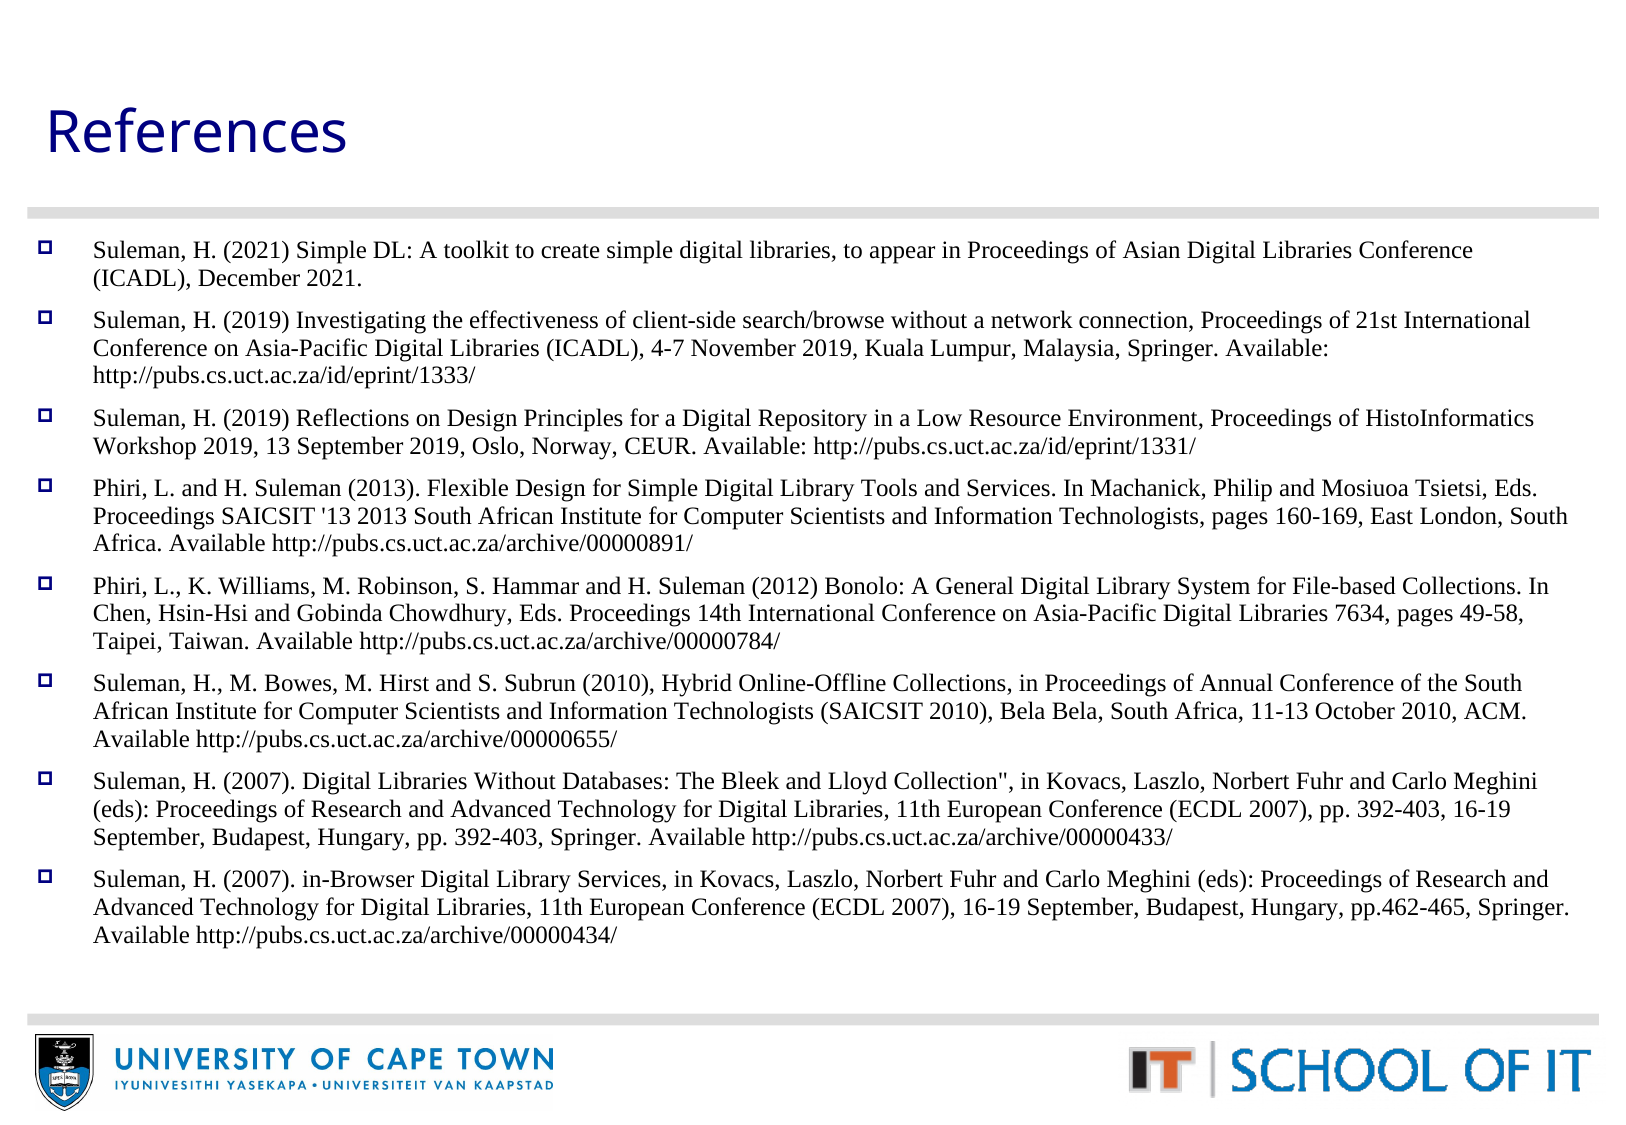

# References
Suleman, H. (2021) Simple DL: A toolkit to create simple digital libraries, to appear in Proceedings of Asian Digital Libraries Conference (ICADL), December 2021.
Suleman, H. (2019) Investigating the effectiveness of client-side search/browse without a network connection, Proceedings of 21st International Conference on Asia-Pacific Digital Libraries (ICADL), 4-7 November 2019, Kuala Lumpur, Malaysia, Springer. Available: http://pubs.cs.uct.ac.za/id/eprint/1333/
Suleman, H. (2019) Reflections on Design Principles for a Digital Repository in a Low Resource Environment, Proceedings of HistoInformatics Workshop 2019, 13 September 2019, Oslo, Norway, CEUR. Available: http://pubs.cs.uct.ac.za/id/eprint/1331/
Phiri, L. and H. Suleman (2013). Flexible Design for Simple Digital Library Tools and Services. In Machanick, Philip and Mosiuoa Tsietsi, Eds. Proceedings SAICSIT '13 2013 South African Institute for Computer Scientists and Information Technologists, pages 160-169, East London, South Africa. Available http://pubs.cs.uct.ac.za/archive/00000891/
Phiri, L., K. Williams, M. Robinson, S. Hammar and H. Suleman (2012) Bonolo: A General Digital Library System for File-based Collections. In Chen, Hsin-Hsi and Gobinda Chowdhury, Eds. Proceedings 14th International Conference on Asia-Pacific Digital Libraries 7634, pages 49-58, Taipei, Taiwan. Available http://pubs.cs.uct.ac.za/archive/00000784/
Suleman, H., M. Bowes, M. Hirst and S. Subrun (2010), Hybrid Online-Offline Collections, in Proceedings of Annual Conference of the South African Institute for Computer Scientists and Information Technologists (SAICSIT 2010), Bela Bela, South Africa, 11-13 October 2010, ACM. Available http://pubs.cs.uct.ac.za/archive/00000655/
Suleman, H. (2007). Digital Libraries Without Databases: The Bleek and Lloyd Collection", in Kovacs, Laszlo, Norbert Fuhr and Carlo Meghini (eds): Proceedings of Research and Advanced Technology for Digital Libraries, 11th European Conference (ECDL 2007), pp. 392-403, 16-19 September, Budapest, Hungary, pp. 392-403, Springer. Available http://pubs.cs.uct.ac.za/archive/00000433/
Suleman, H. (2007). in-Browser Digital Library Services, in Kovacs, Laszlo, Norbert Fuhr and Carlo Meghini (eds): Proceedings of Research and Advanced Technology for Digital Libraries, 11th European Conference (ECDL 2007), 16-19 September, Budapest, Hungary, pp.462-465, Springer. Available http://pubs.cs.uct.ac.za/archive/00000434/